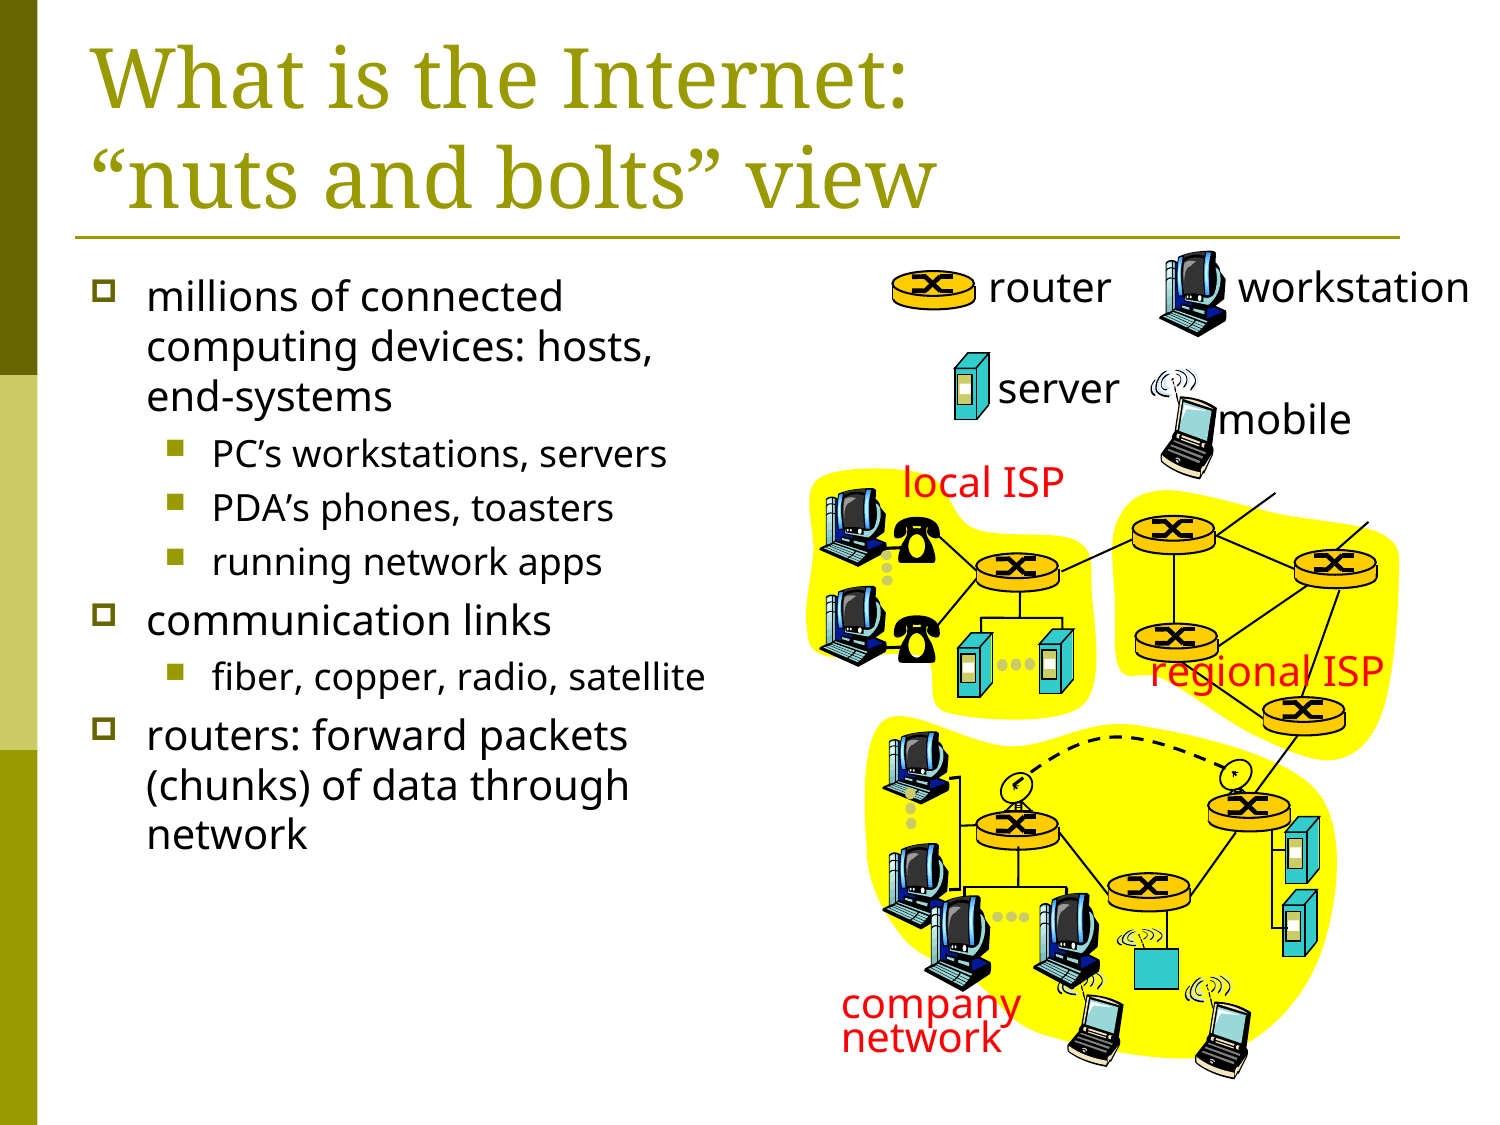

# What is the Internet: “nuts and bolts” view
millions of connected computing devices: hosts, end-systems
PC’s workstations, servers
PDA’s phones, toasters
running network apps
communication links
fiber, copper, radio, satellite
routers: forward packets (chunks) of data through network
router
workstation
server
mobile
local ISP
regional ISP
company
network